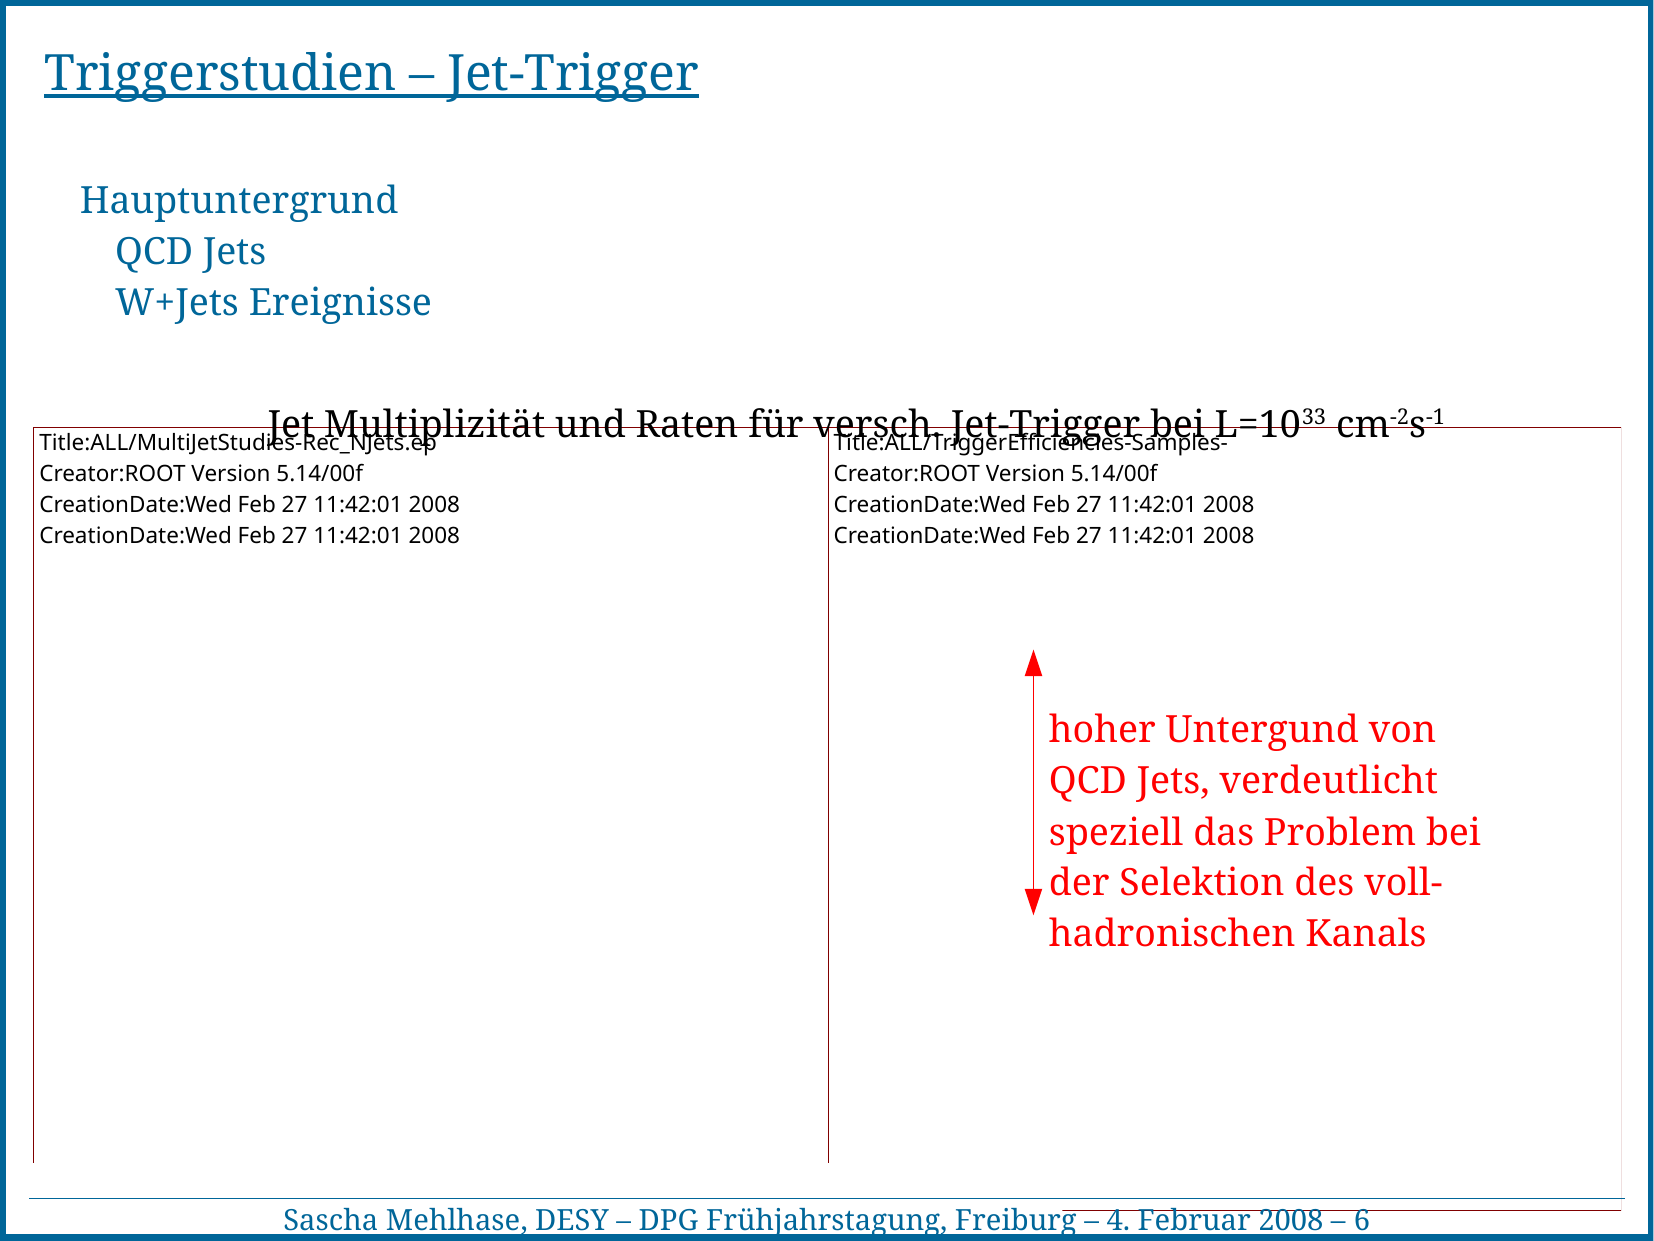

Sascha Mehlhase, DESY – DPG Frühjahrstagung, Freiburg – 4. Februar 2008 –
Triggerstudien – Jet-Trigger
Hauptuntergrund
QCD Jets
W+Jets Ereignisse
Jet Multiplizität und Raten für versch. Jet-Trigger bei L=1033 cm-2s-1
hoher Untergund von
QCD Jets, verdeutlicht
speziell das Problem bei
der Selektion des voll-
hadronischen Kanals